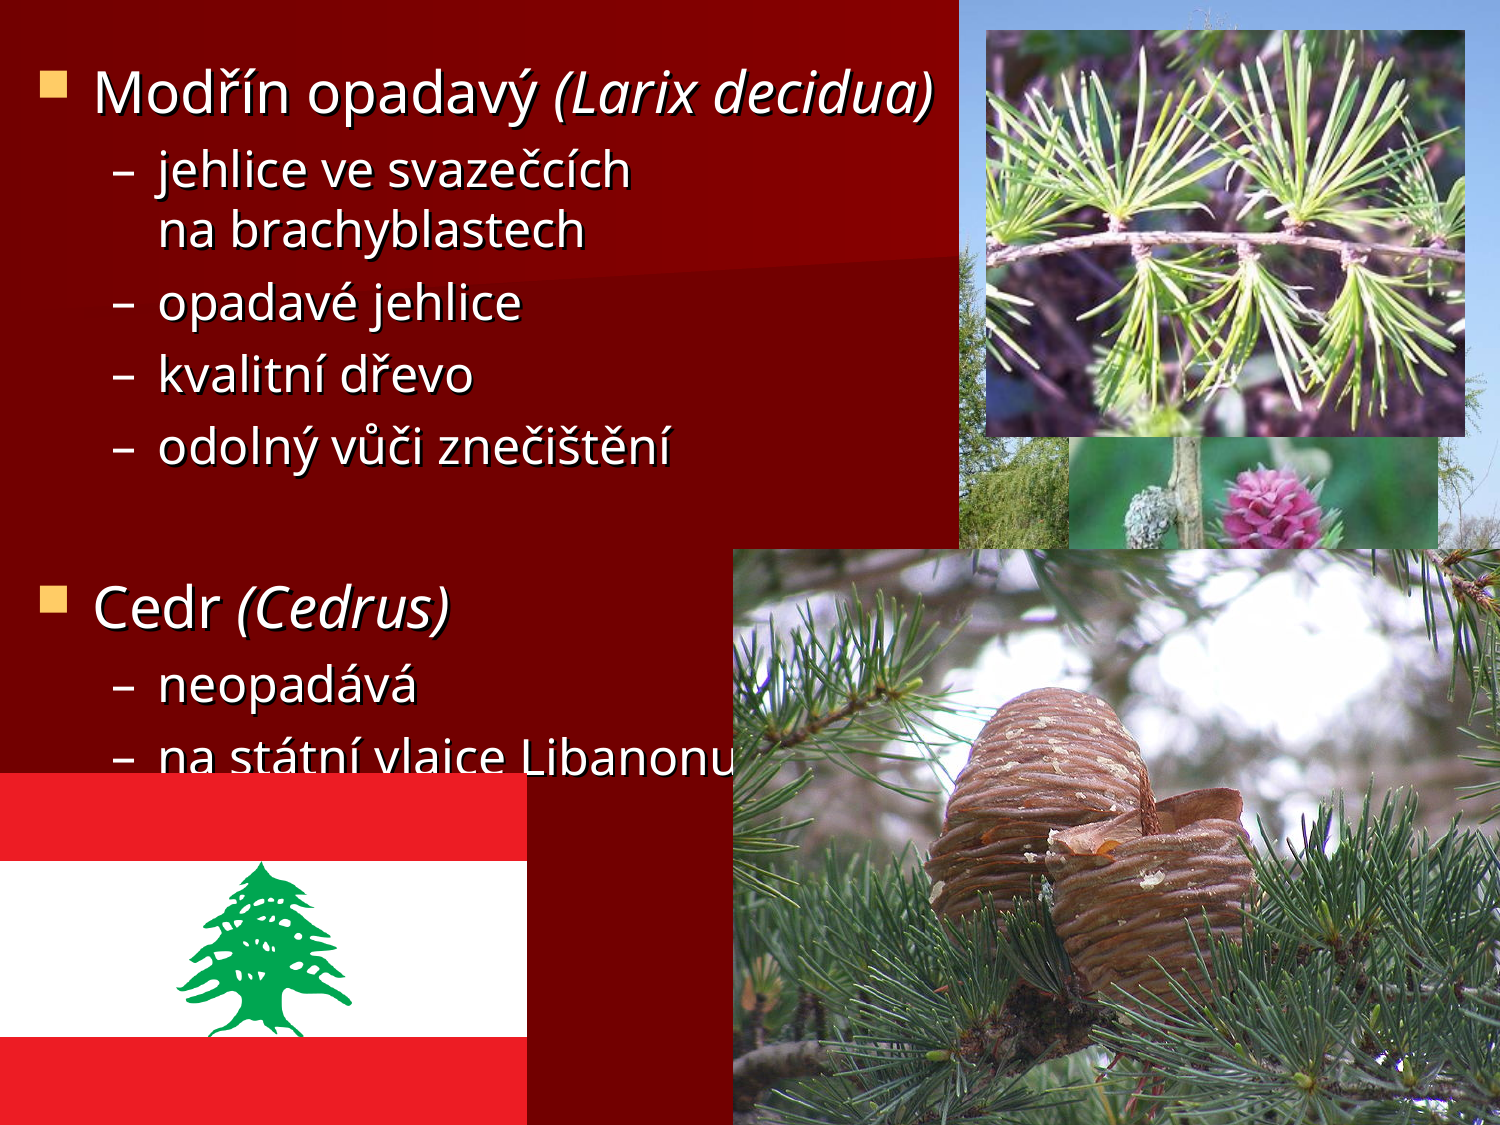

# Modřín opadavý (Larix decidua)
jehlice ve svazečcích
na brachyblastech
opadavé jehlice
kvalitní dřevo
odolný vůči znečištění
Cedr (Cedrus)
neopadává
na státní vlajce Libanonu